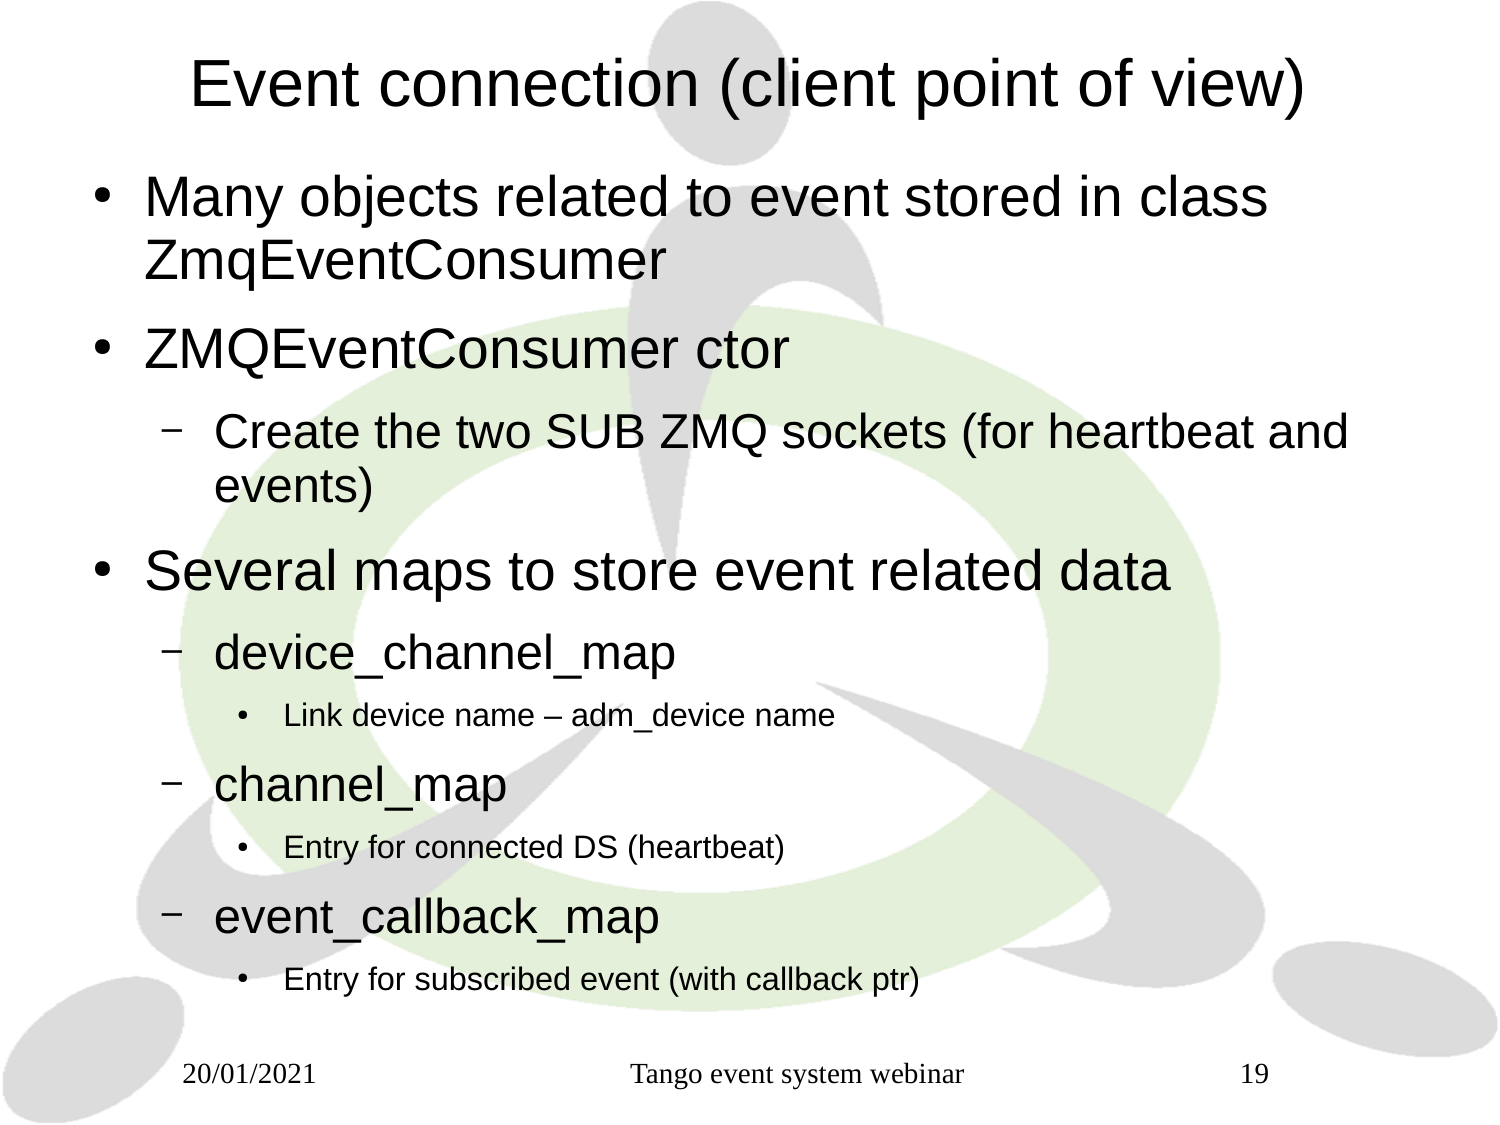

# Event connection (client point of view)
Many objects related to event stored in class ZmqEventConsumer
ZMQEventConsumer ctor
Create the two SUB ZMQ sockets (for heartbeat and events)
Several maps to store event related data
device_channel_map
Link device name – adm_device name
channel_map
Entry for connected DS (heartbeat)
event_callback_map
Entry for subscribed event (with callback ptr)
20/01/2021
Tango event system webinar
19